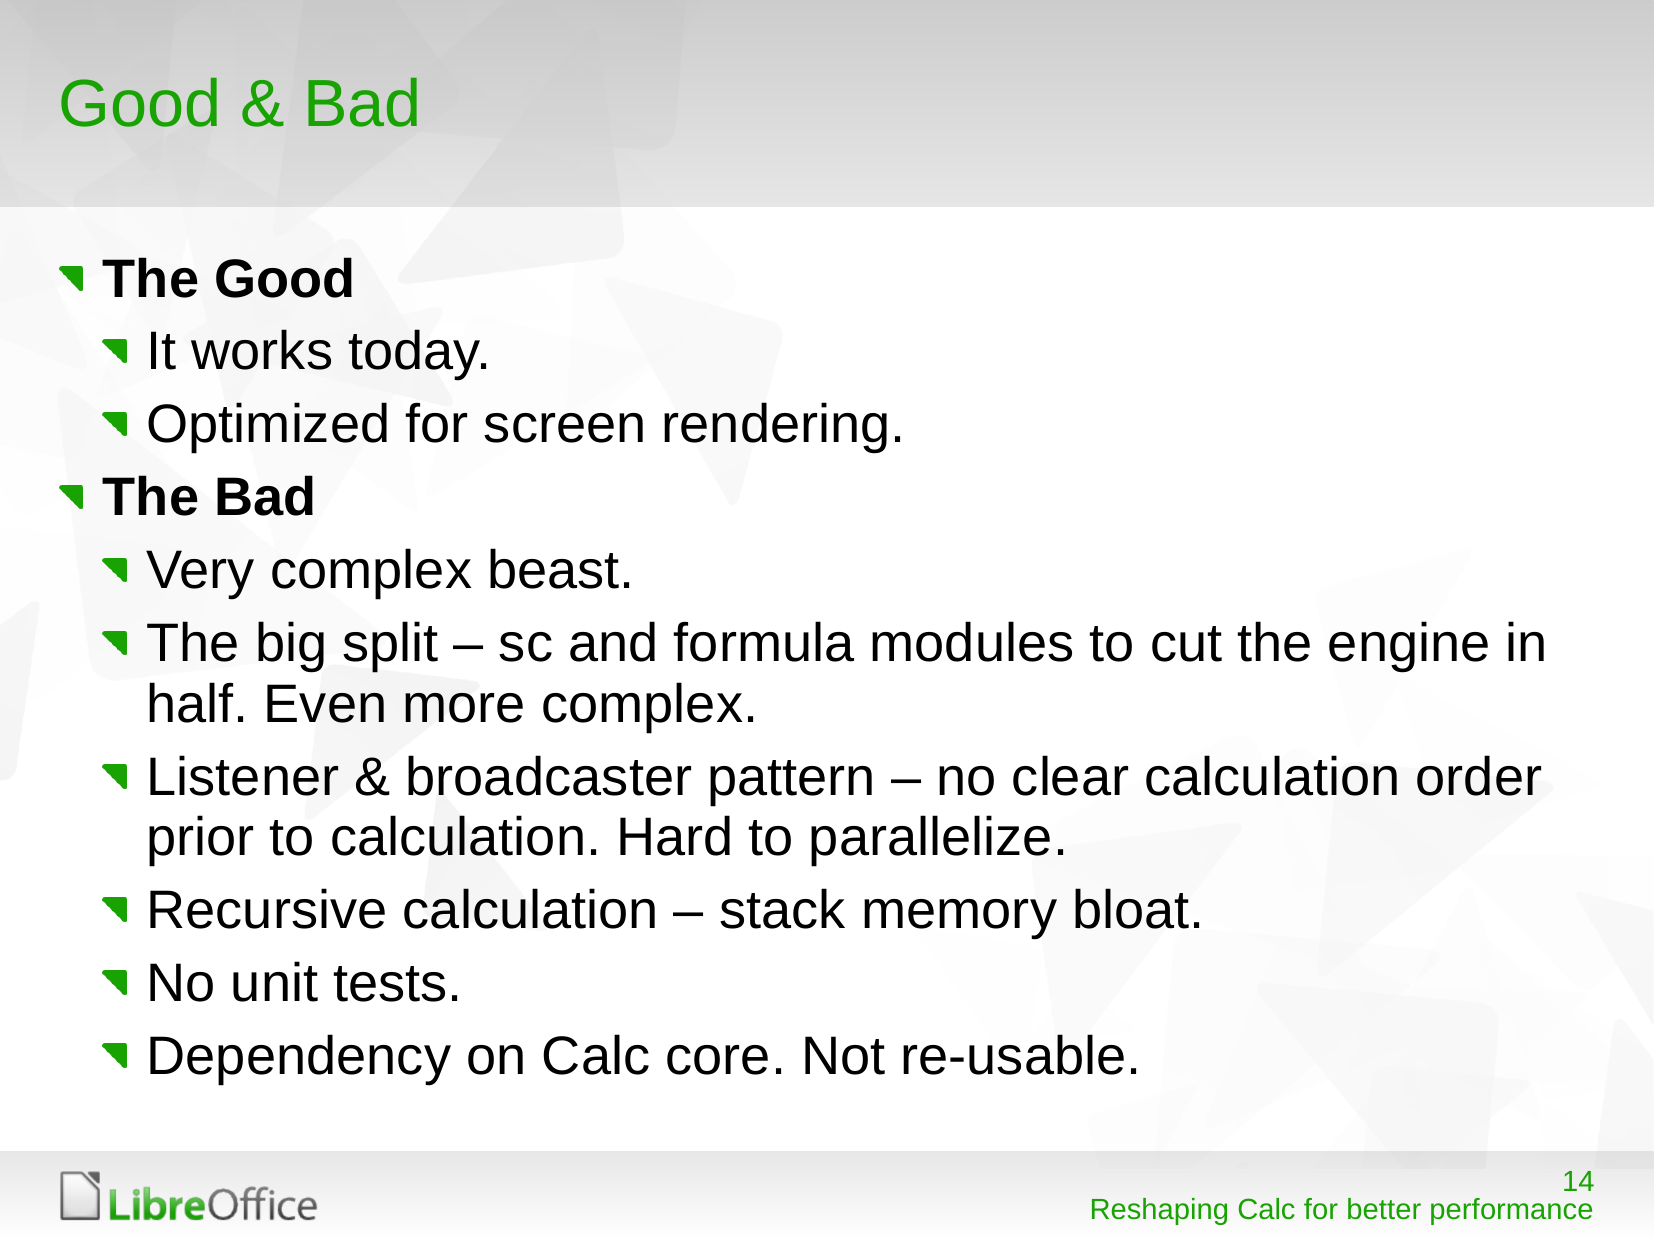

# Good & Bad
The Good
It works today.
Optimized for screen rendering.
The Bad
Very complex beast.
The big split – sc and formula modules to cut the engine in half. Even more complex.
Listener & broadcaster pattern – no clear calculation order prior to calculation. Hard to parallelize.
Recursive calculation – stack memory bloat.
No unit tests.
Dependency on Calc core. Not re-usable.
14
Reshaping Calc for better performance